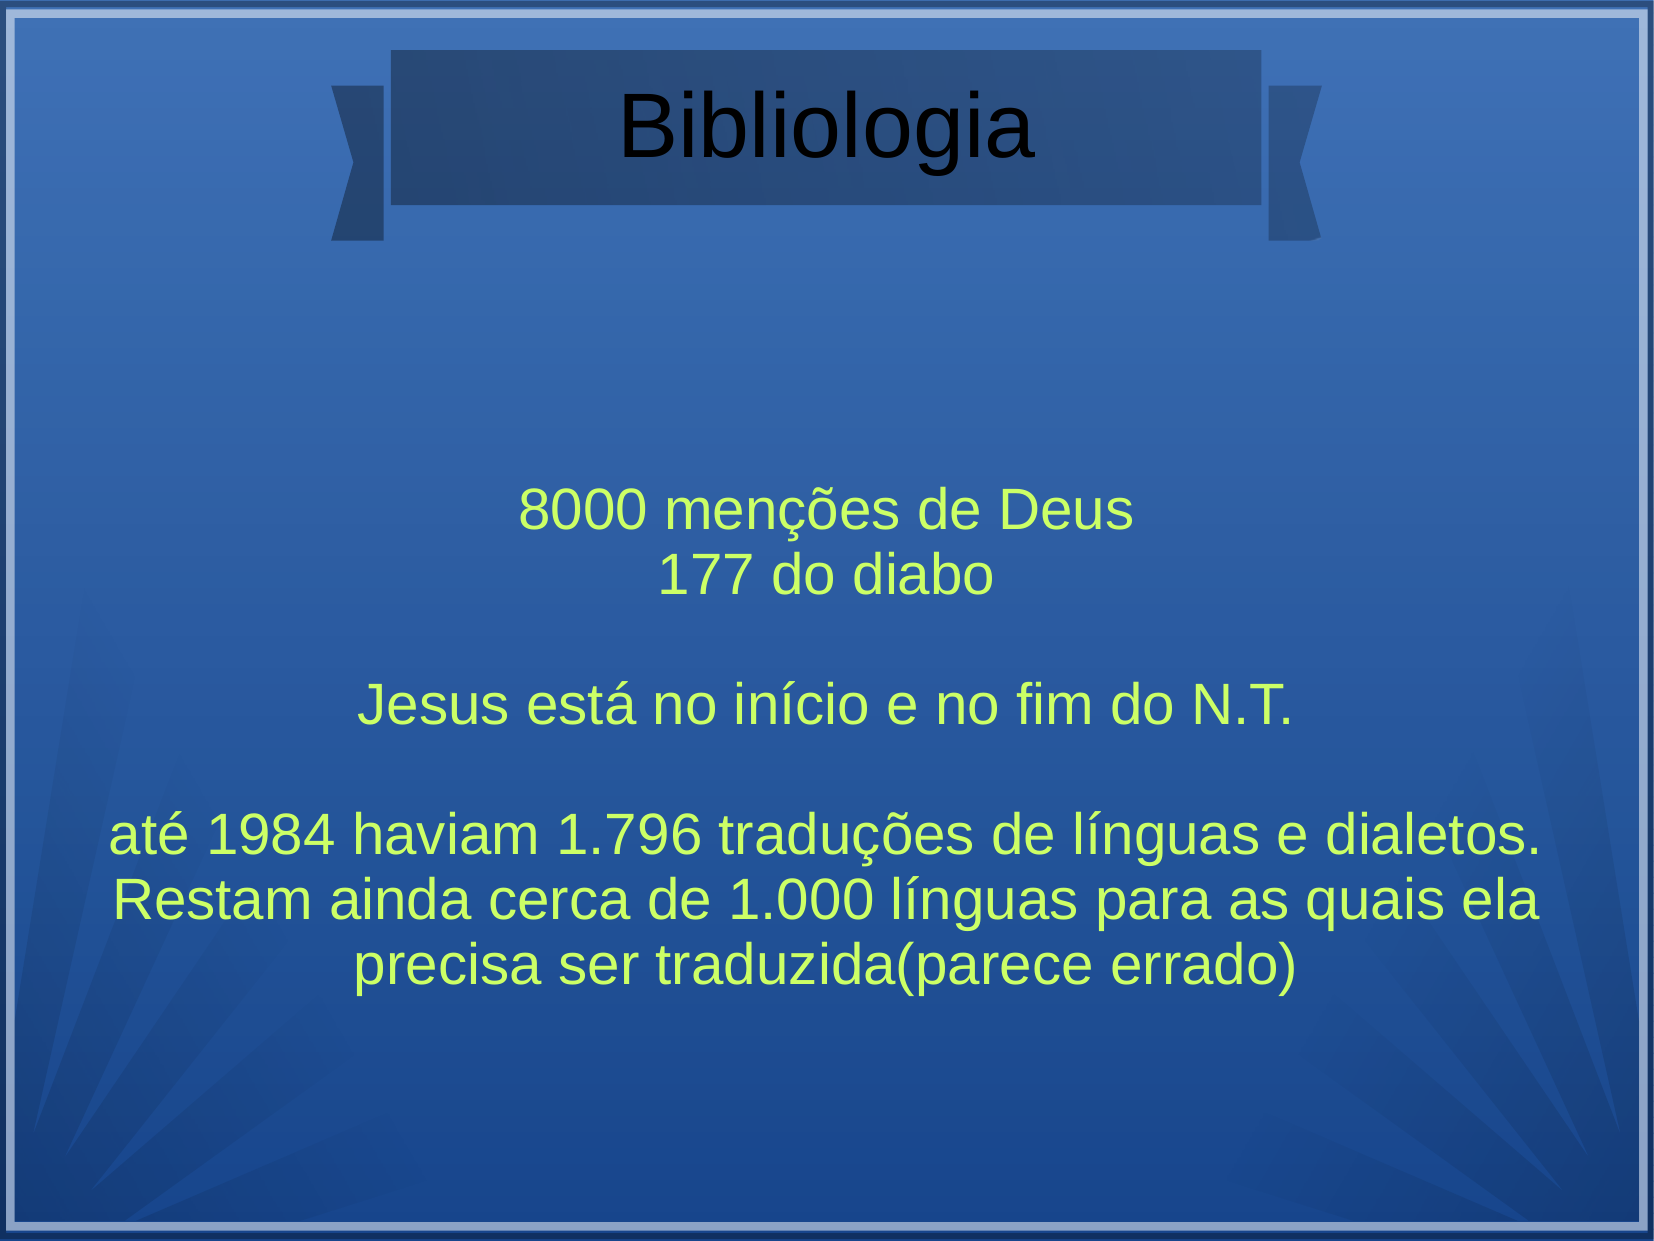

# Bibliologia
8000 menções de Deus
177 do diabo
Jesus está no início e no fim do N.T.
até 1984 haviam 1.796 traduções de línguas e dialetos. Restam ainda cerca de 1.000 línguas para as quais ela precisa ser traduzida(parece errado)